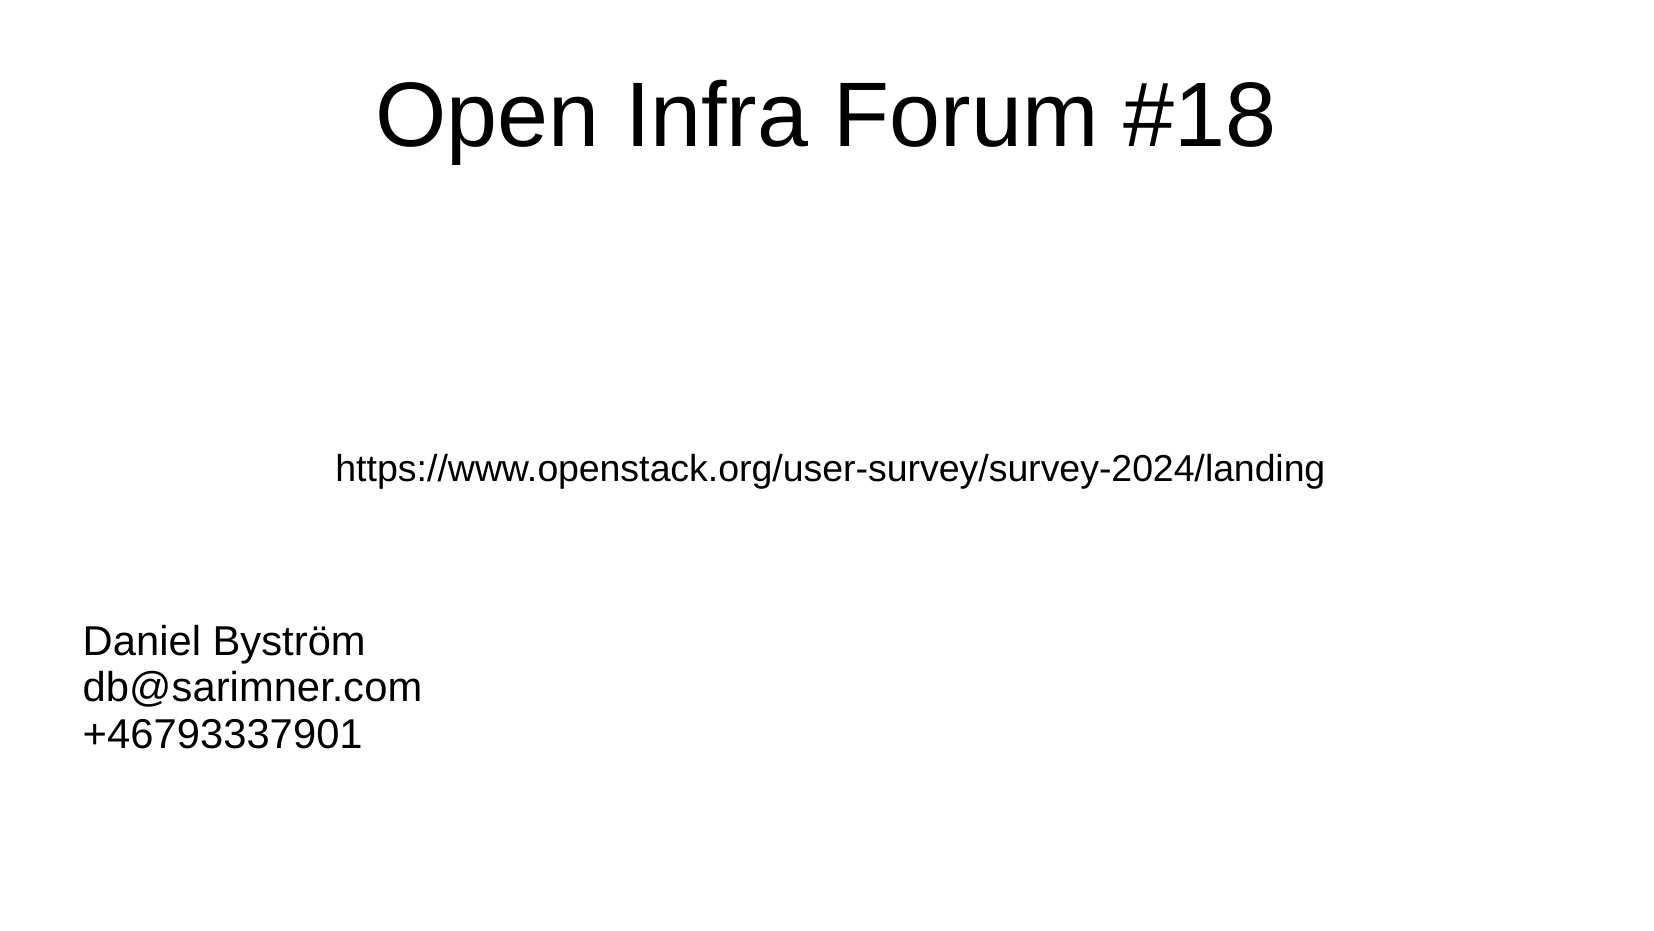

# Open Infra Forum #18
Daniel Byström
db@sarimner.com
+46793337901
https://www.openstack.org/user-survey/survey-2024/landing